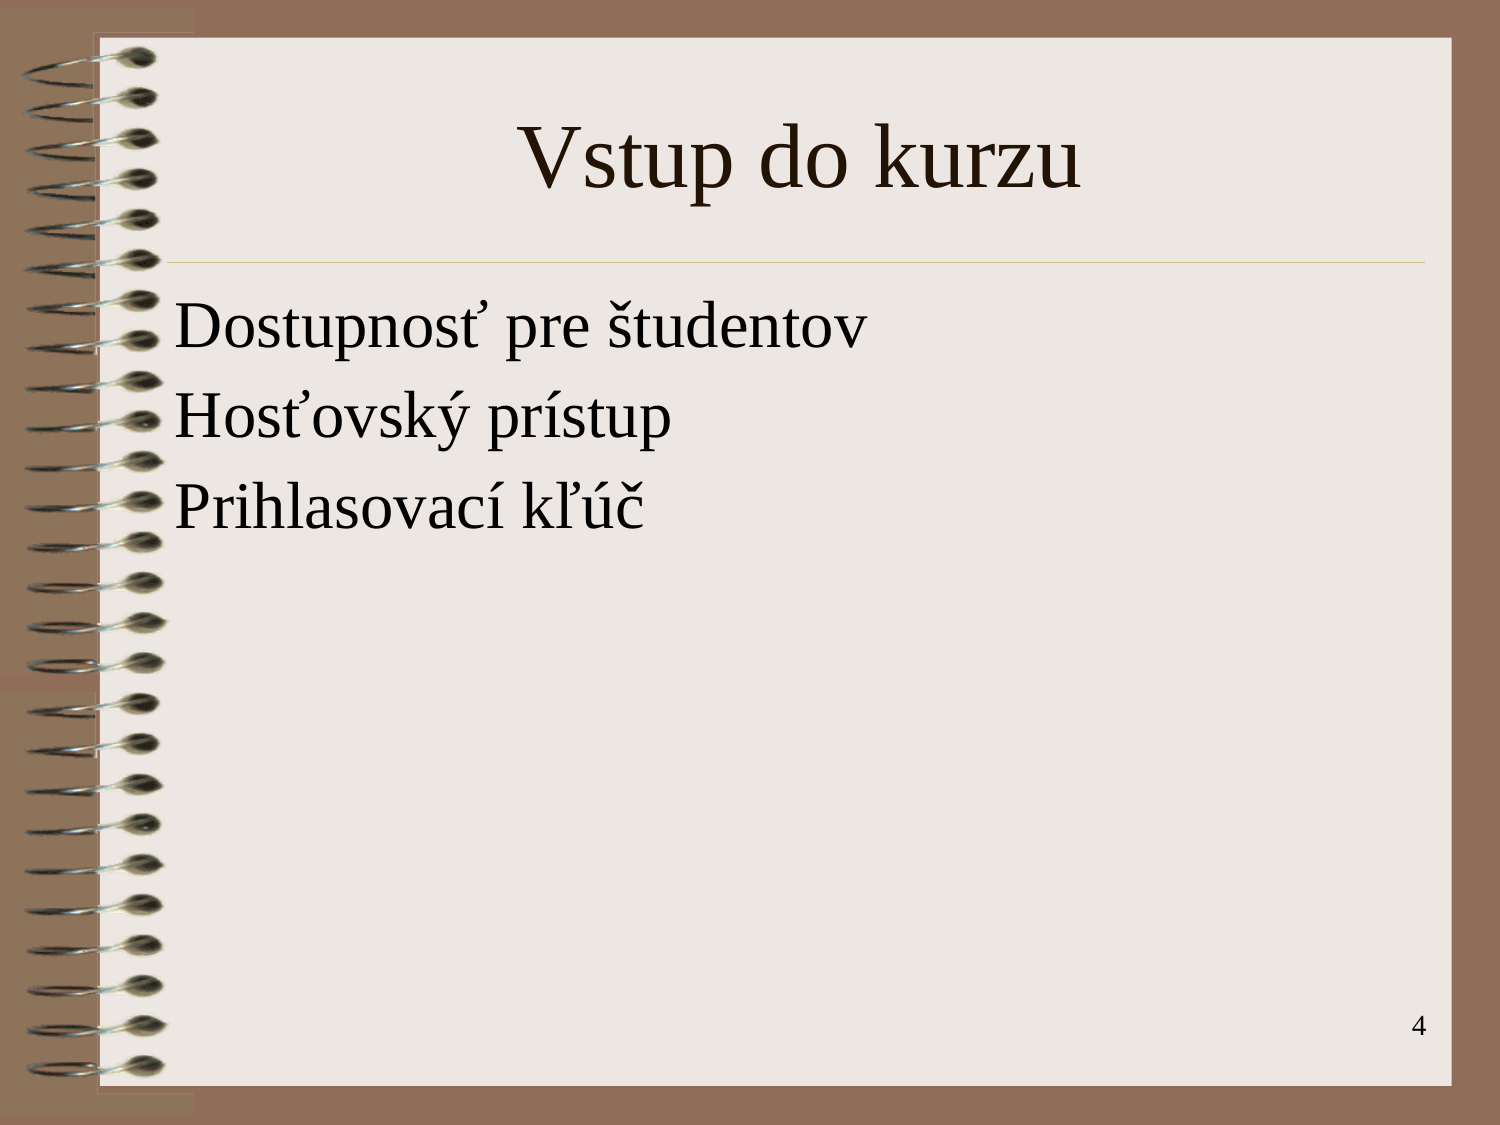

# Vstup do kurzu
Dostupnosť pre študentov
Hosťovský prístup
Prihlasovací kľúč
4